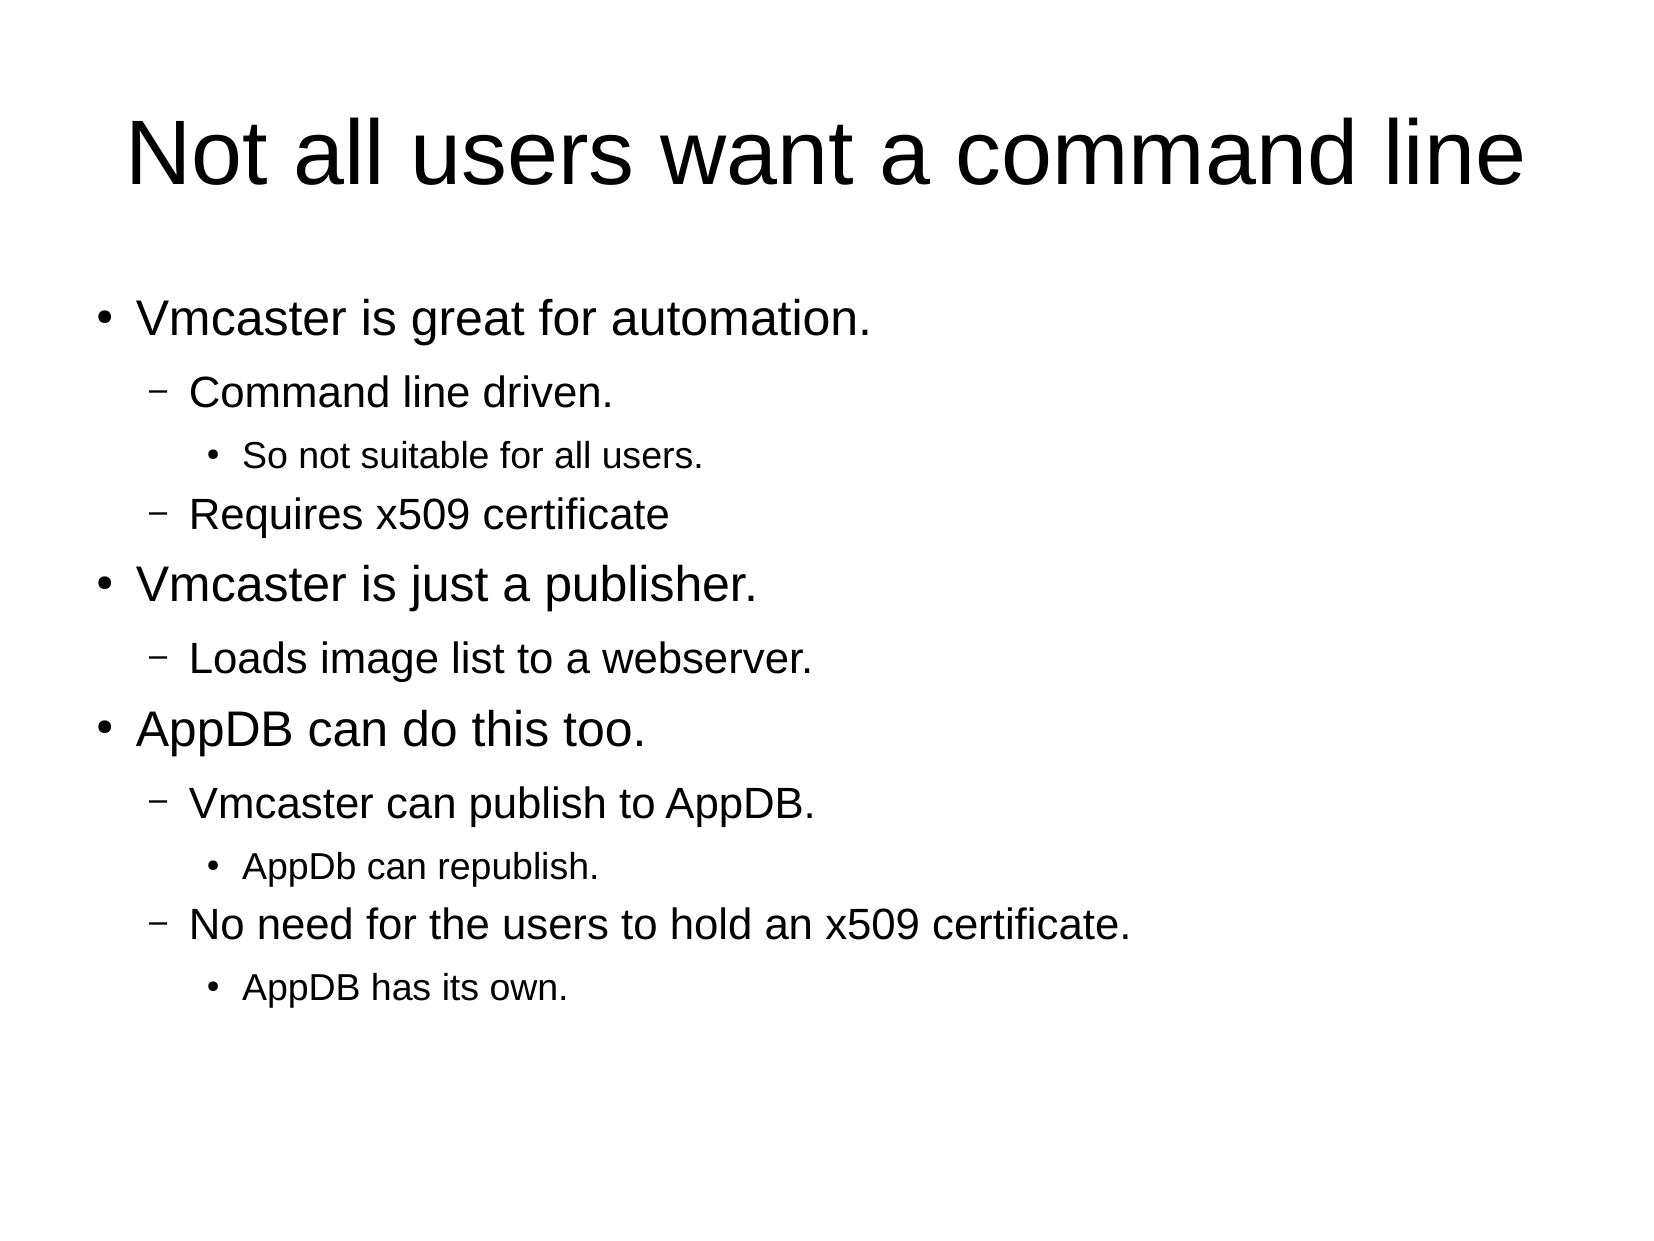

# Not all users want a command line
Vmcaster is great for automation.
Command line driven.
So not suitable for all users.
Requires x509 certificate
Vmcaster is just a publisher.
Loads image list to a webserver.
AppDB can do this too.
Vmcaster can publish to AppDB.
AppDb can republish.
No need for the users to hold an x509 certificate.
AppDB has its own.